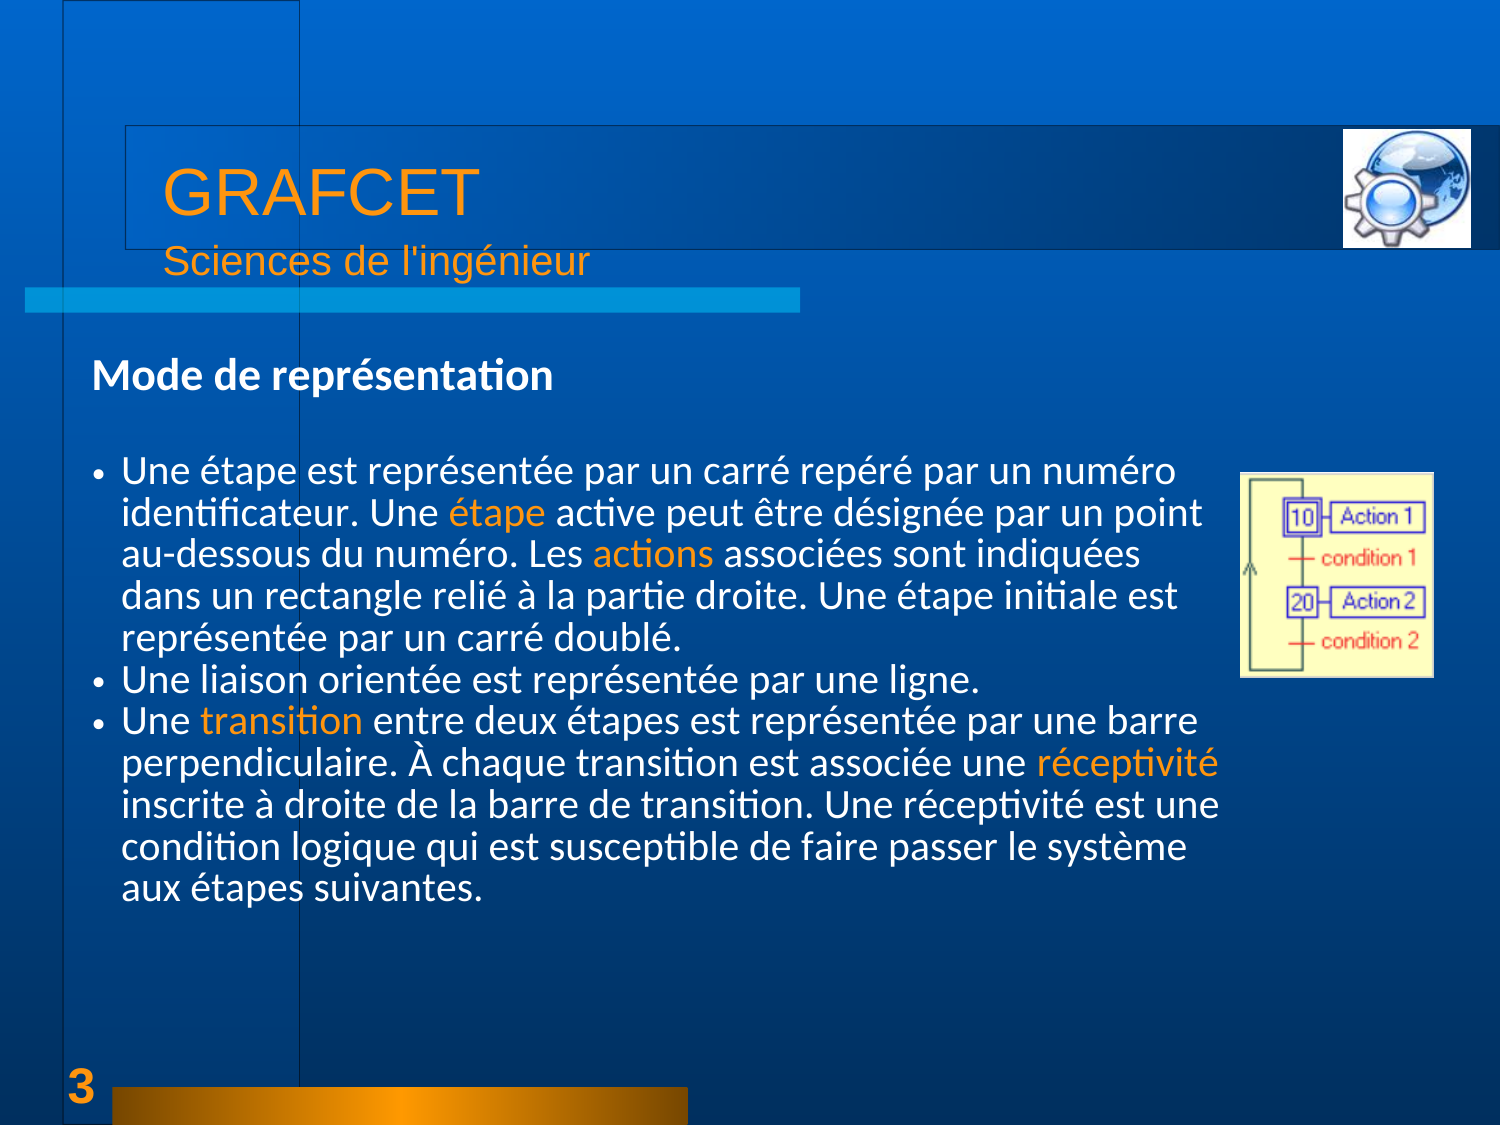

Mode de représentation
Une étape est représentée par un carré repéré par un numéro identificateur. Une étape active peut être désignée par un point au-dessous du numéro. Les actions associées sont indiquées dans un rectangle relié à la partie droite. Une étape initiale est représentée par un carré doublé.
Une liaison orientée est représentée par une ligne.
Une transition entre deux étapes est représentée par une barre perpendiculaire. À chaque transition est associée une réceptivité inscrite à droite de la barre de transition. Une réceptivité est une condition logique qui est susceptible de faire passer le système aux étapes suivantes.